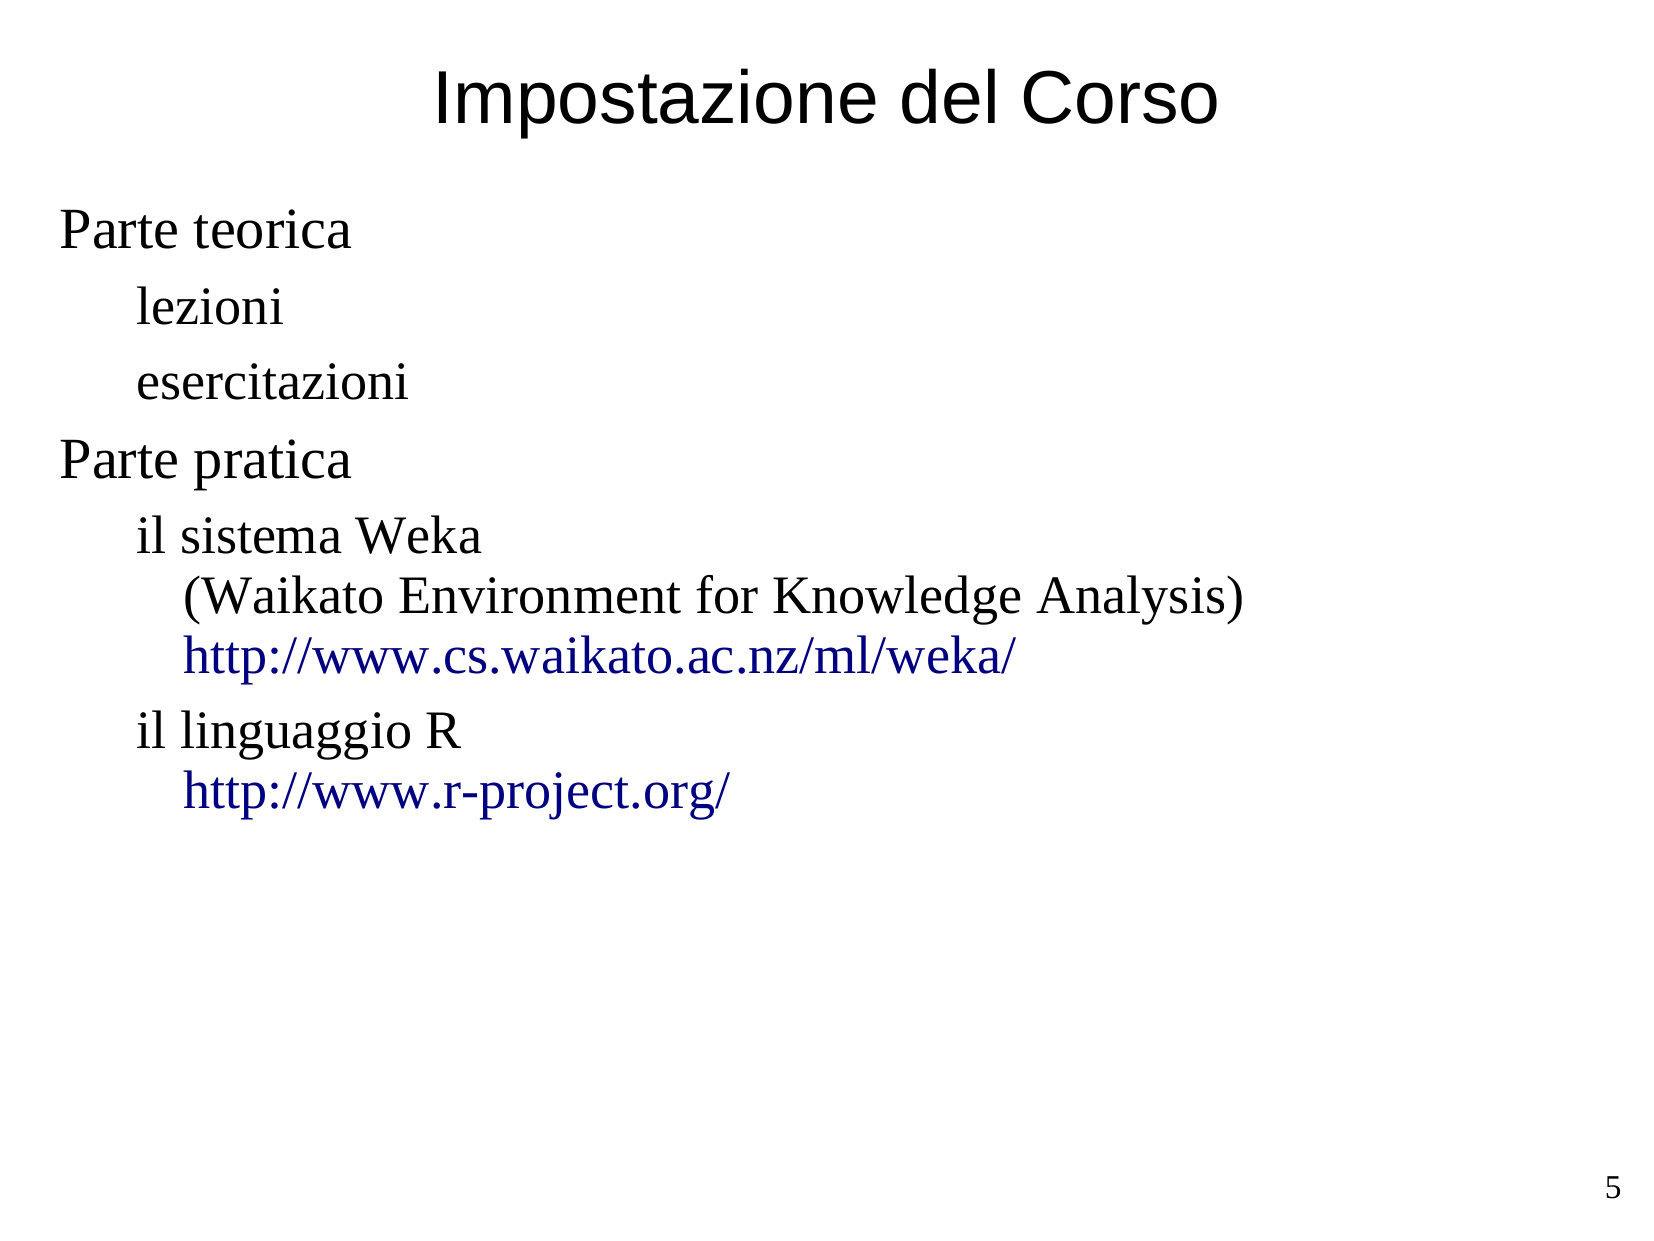

# Impostazione del Corso
Parte teorica
lezioni
esercitazioni
Parte pratica
il sistema Weka
(Waikato Environment for Knowledge Analysis)
http://www.cs.waikato.ac.nz/ml/weka/
il linguaggio R
http://www.r-project.org/